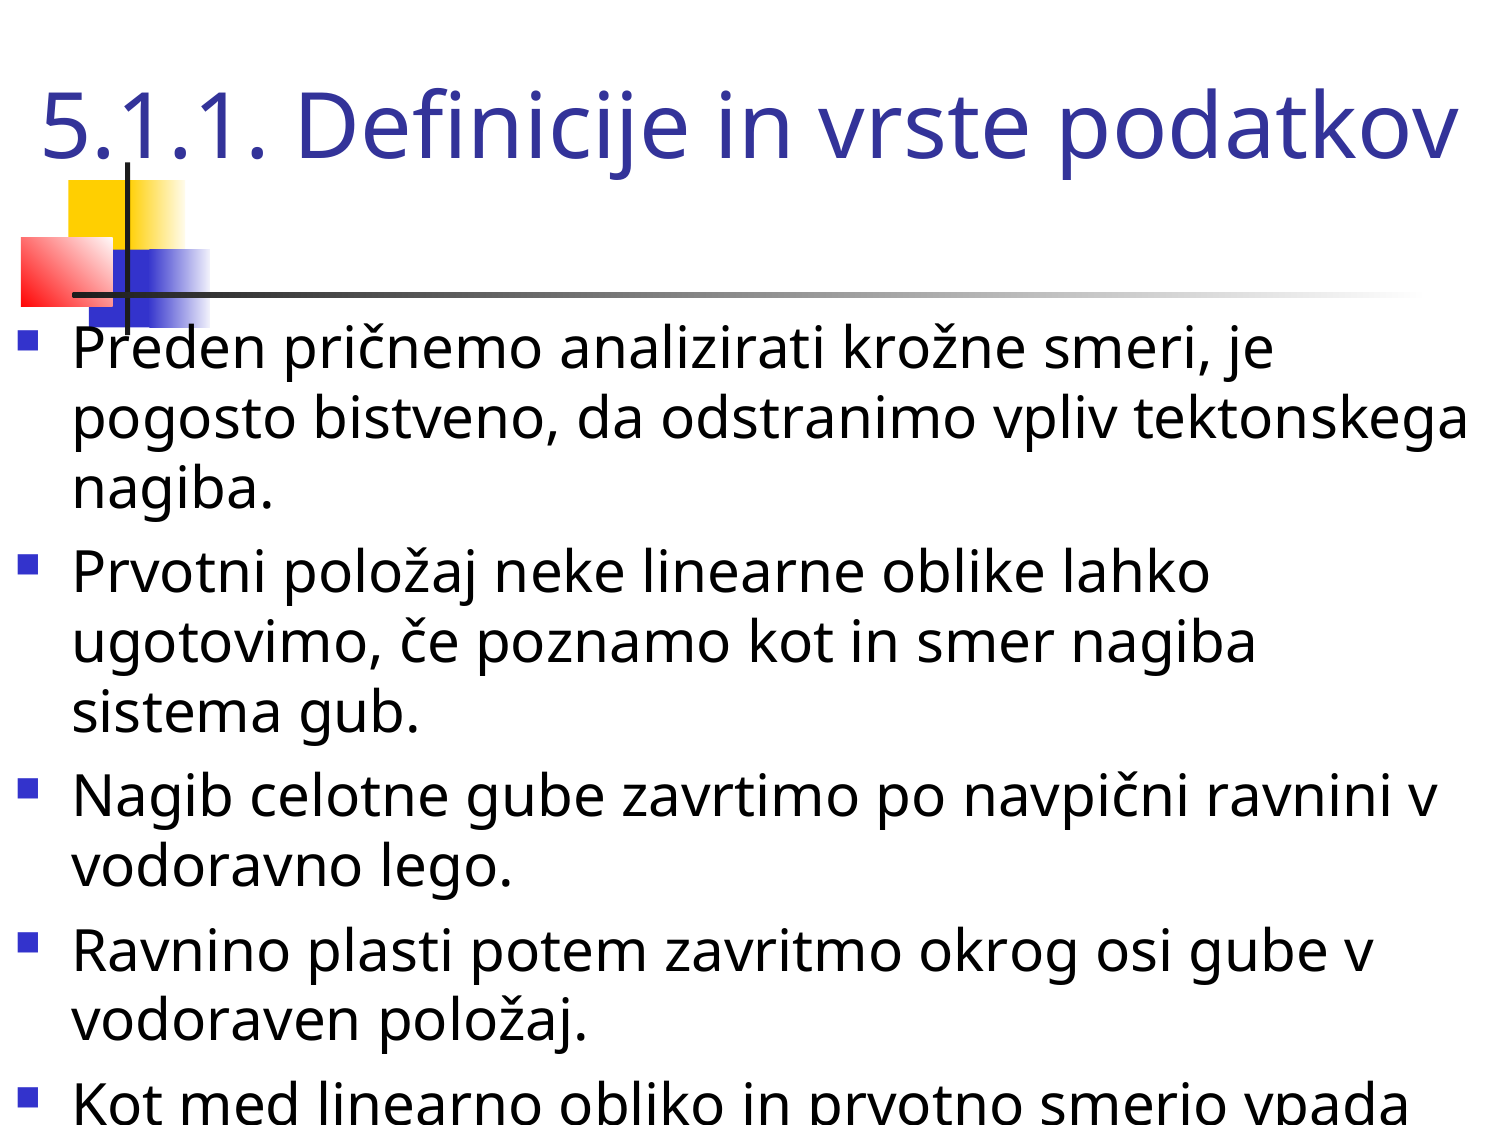

# 5.1.1. Definicije in vrste podatkov
Preden pričnemo analizirati krožne smeri, je pogosto bistveno, da odstranimo vpliv tektonskega nagiba.
Prvotni položaj neke linearne oblike lahko ugotovimo, če poznamo kot in smer nagiba sistema gub.
Nagib celotne gube zavrtimo po navpični ravnini v vodoravno lego.
Ravnino plasti potem zavritmo okrog osi gube v vodoraven položaj.
Kot med linearno obliko in prvotno smerjo vpada se ohrani, nagib pa v narisu ohrani smer.